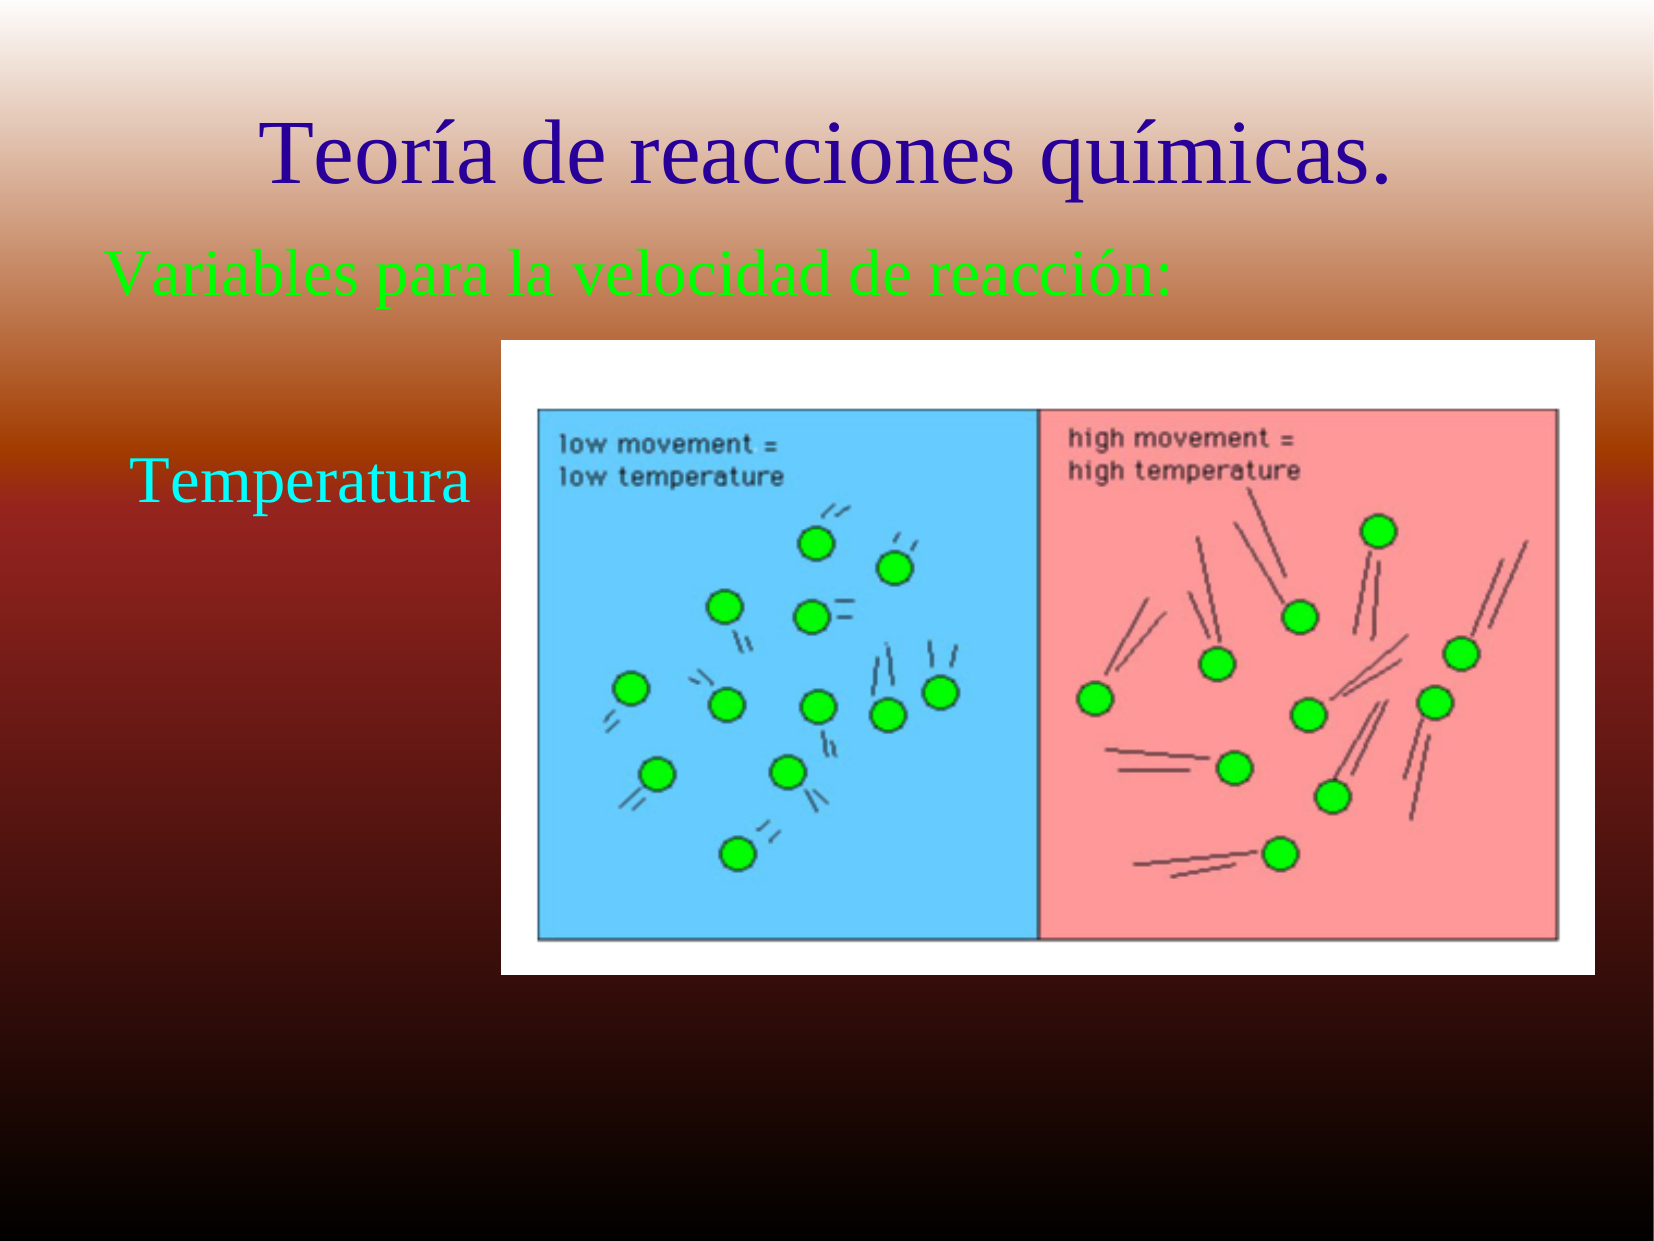

# Teoría de reacciones químicas.
Variables para la velocidad de reacción:
Temperatura